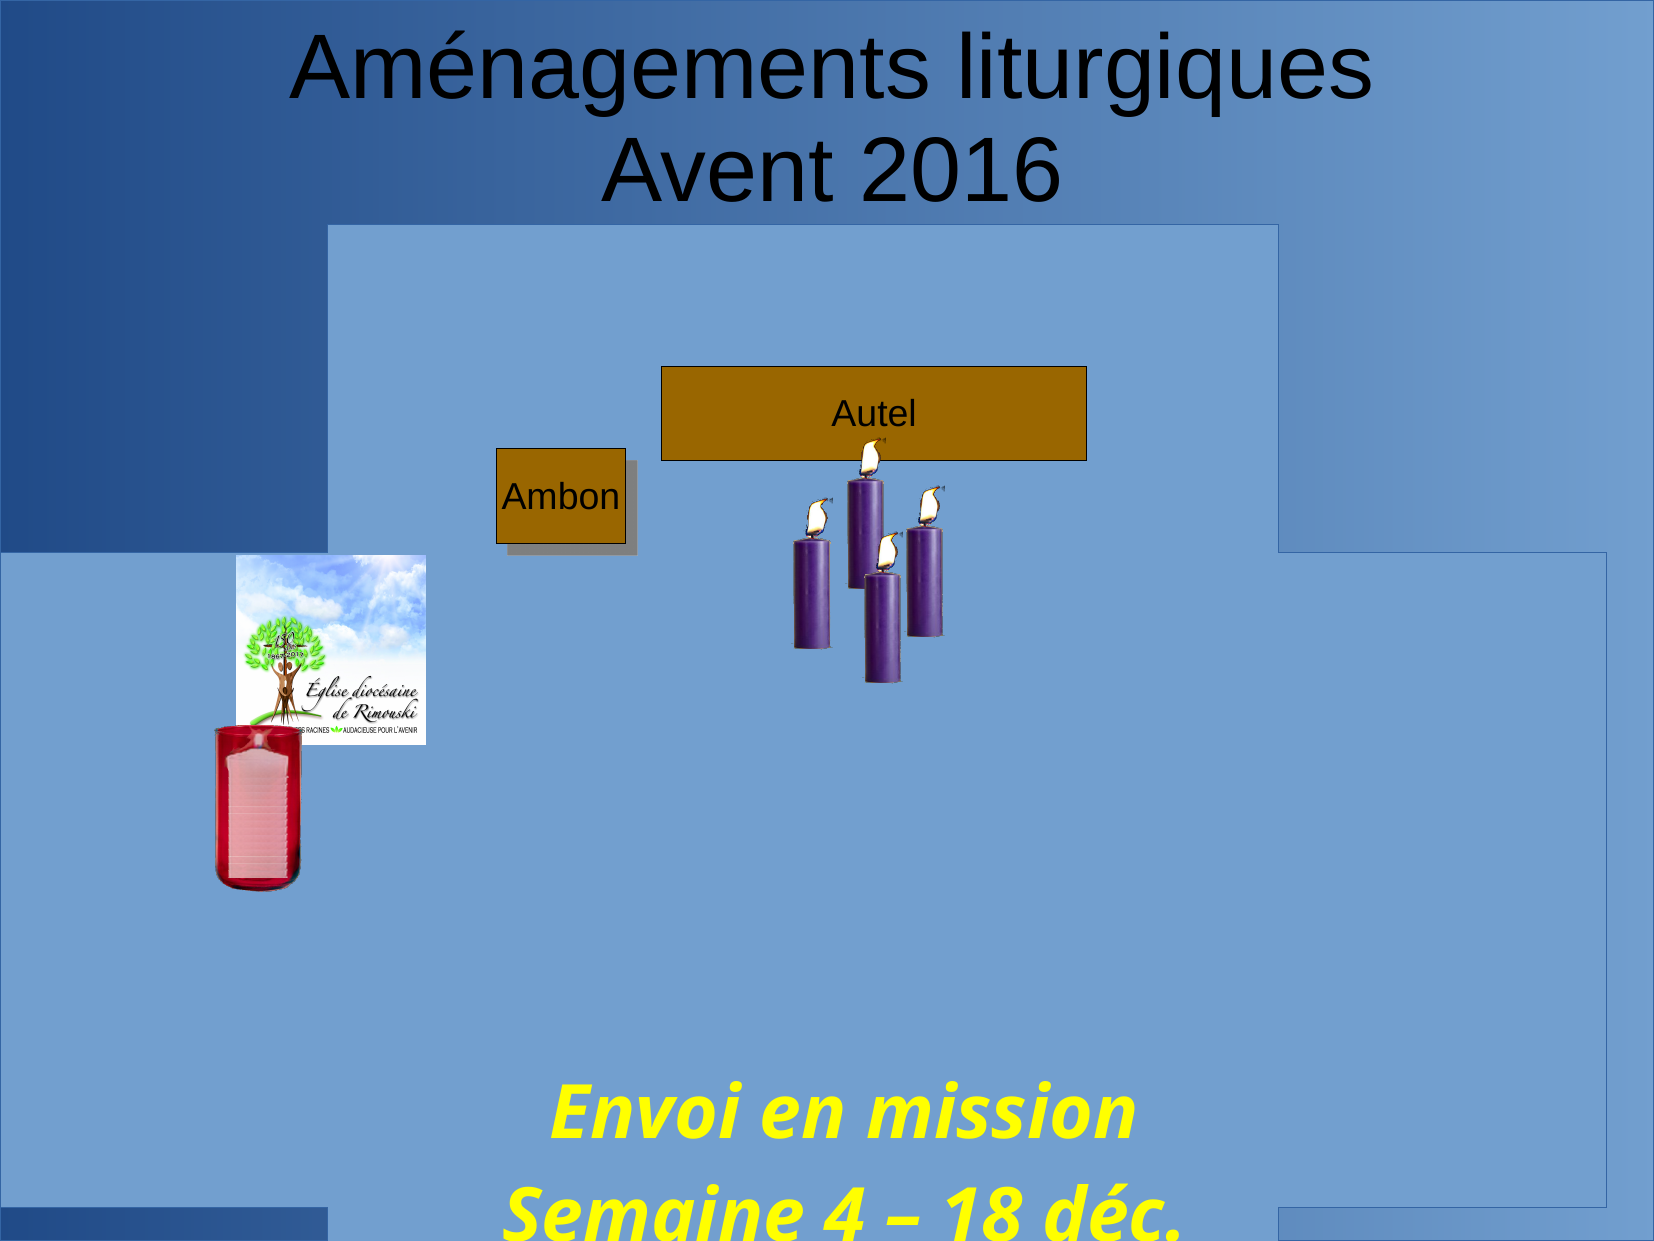

# Aménagements liturgiques Avent 2016
Autel
Ambon
Envoi en mission
Semaine 4 – 18 déc.